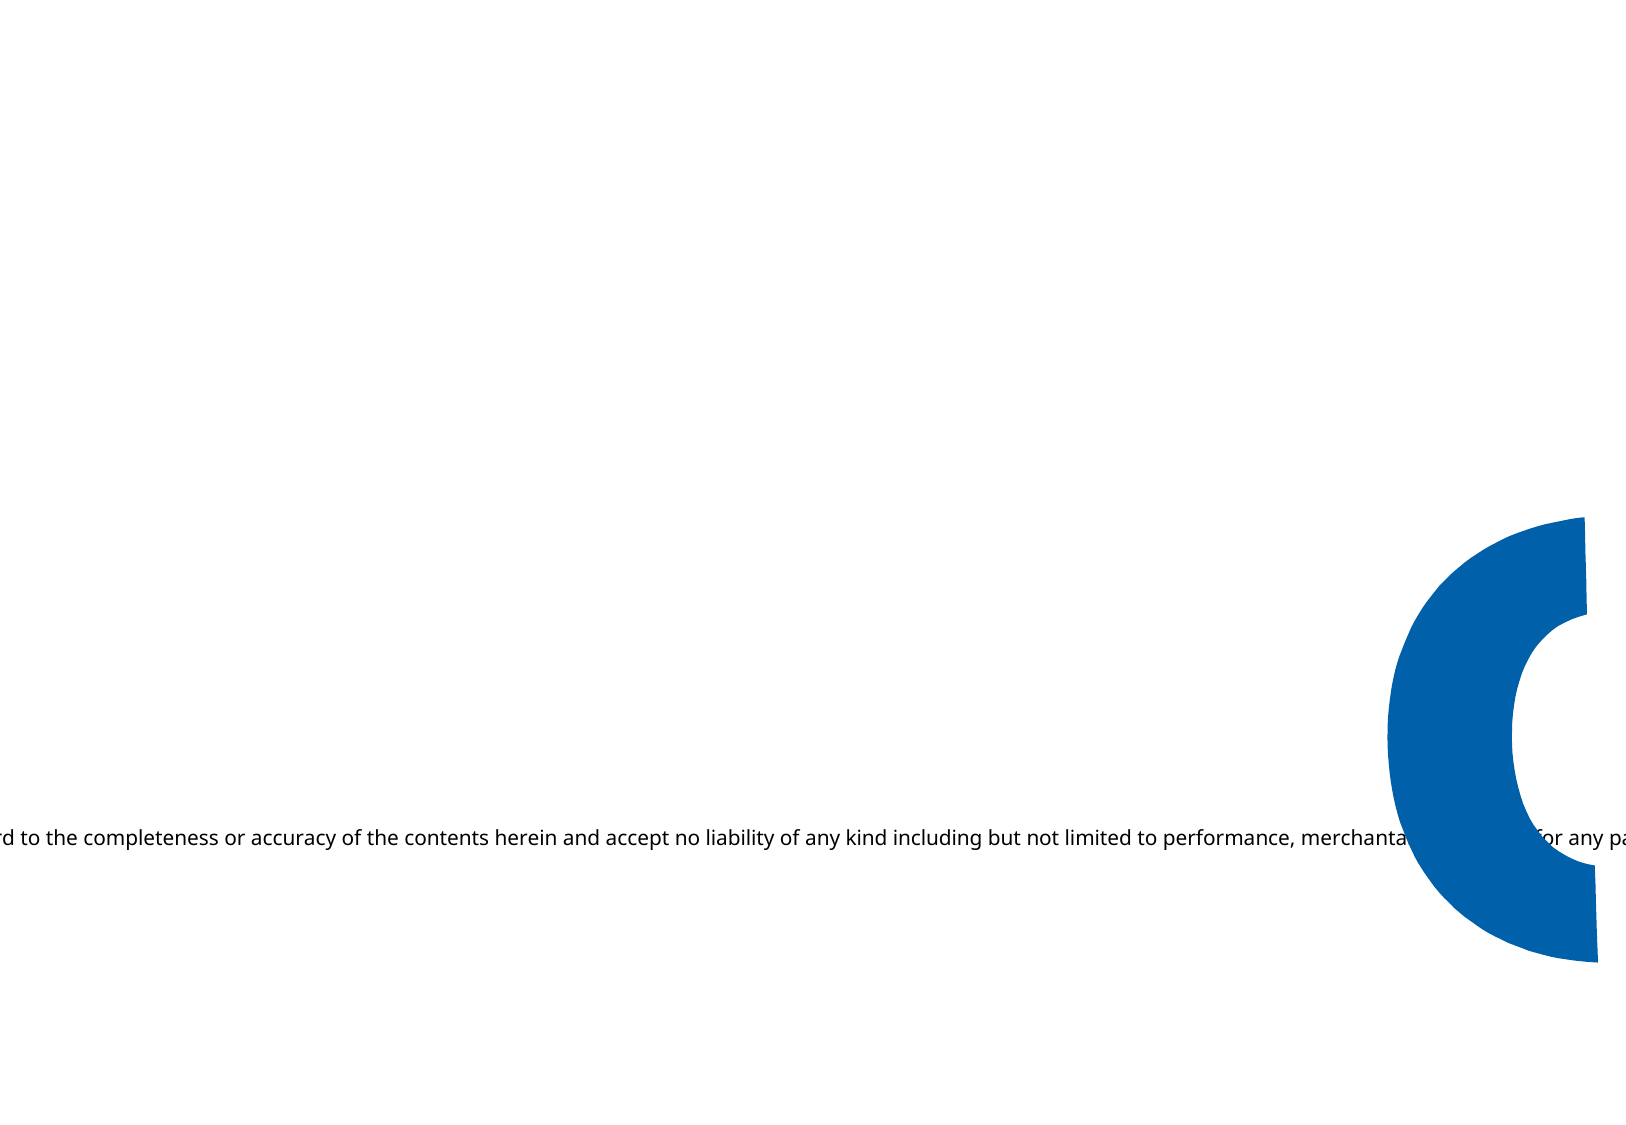

13
© 2005 snom technology Aktiengesellschaft
Written by:
Dr. Christian Stredicke
cs@snom.com
Version: 1.0
The author has made his best effort to prepare this document. The content is based upon latest information whenever possible. The author makes no representation or warranties of any kind with regard to the completeness or accuracy of the contents herein and accept no liability of any kind including but not limited to performance, merchantability, fitness for any particular purpose, or any losses or damages of any kind caused or alleged to be caused directly or indirectly from this document.
For more information, mail info@snom.com, Gradestr. 46, 12347 Berlin, Germany.